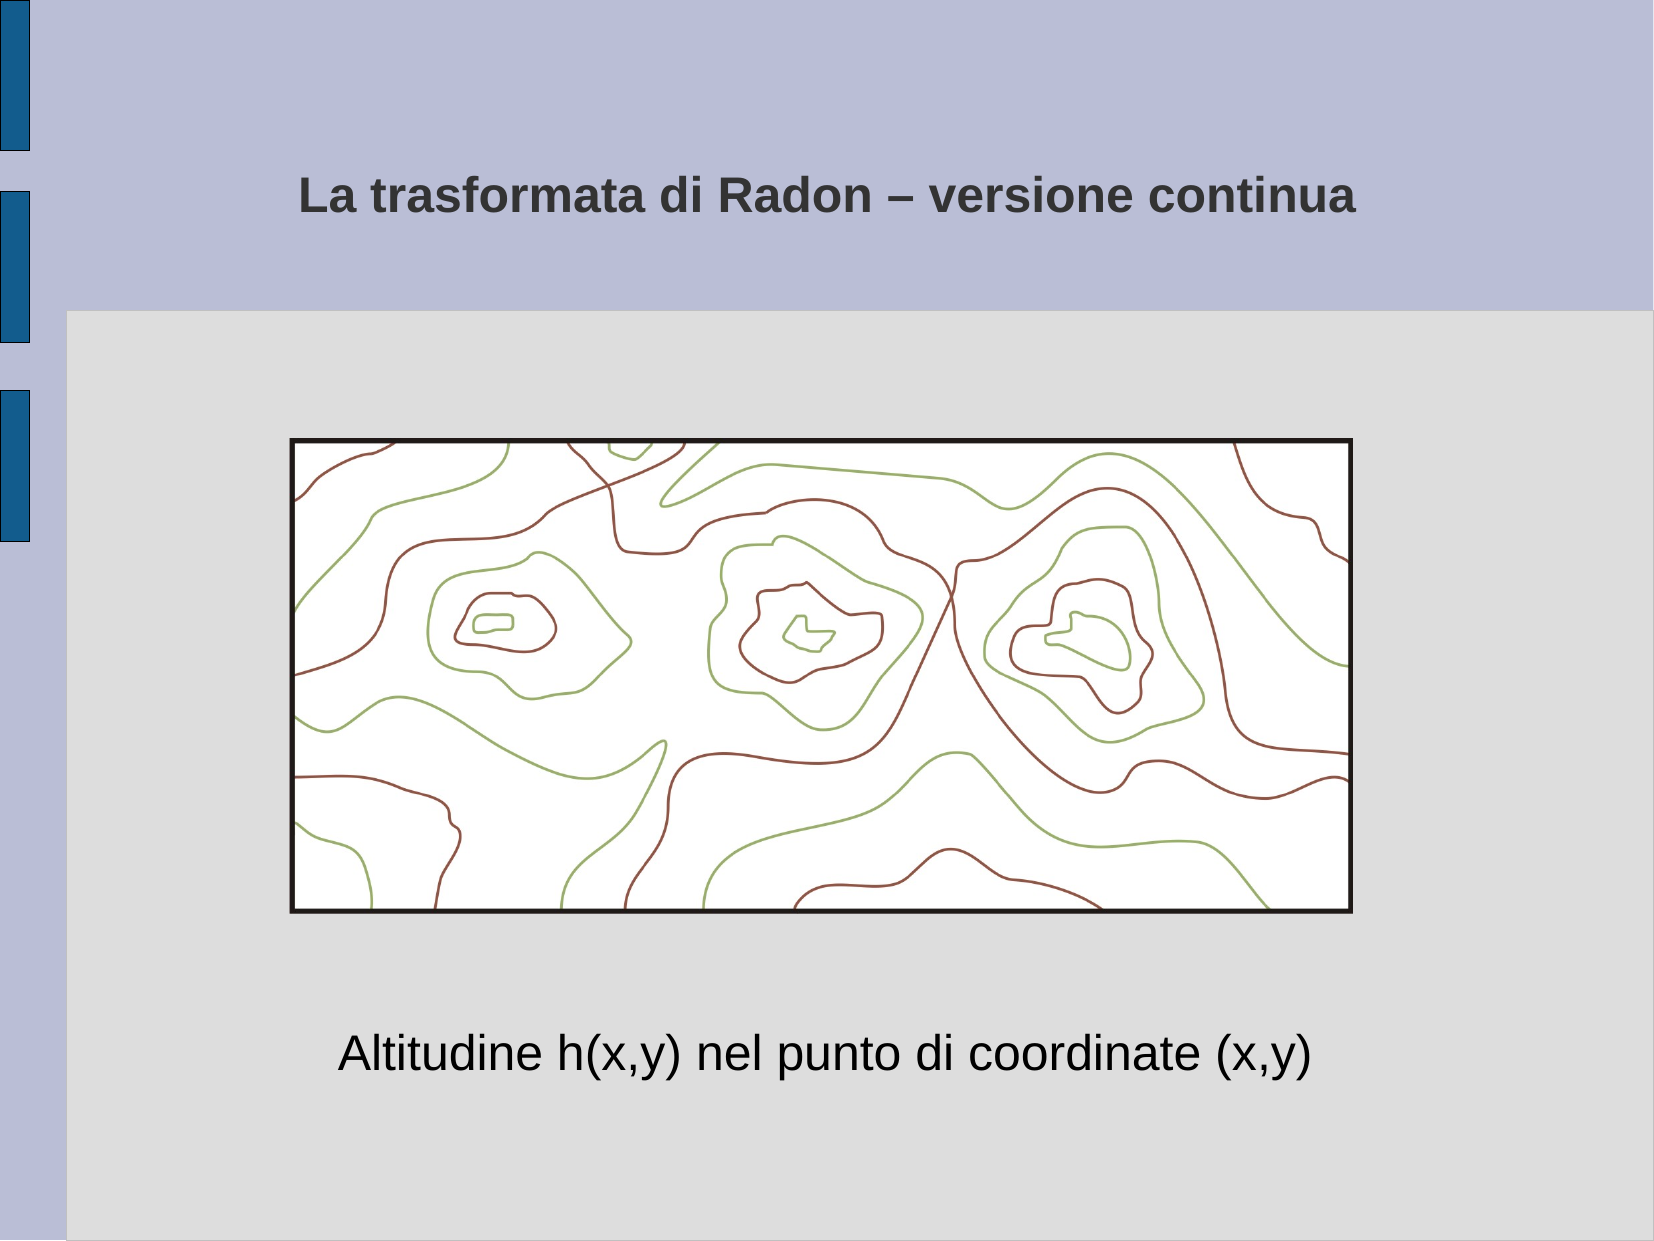

# La trasformata di Radon – versione continua
Altitudine h(x,y) nel punto di coordinate (x,y)